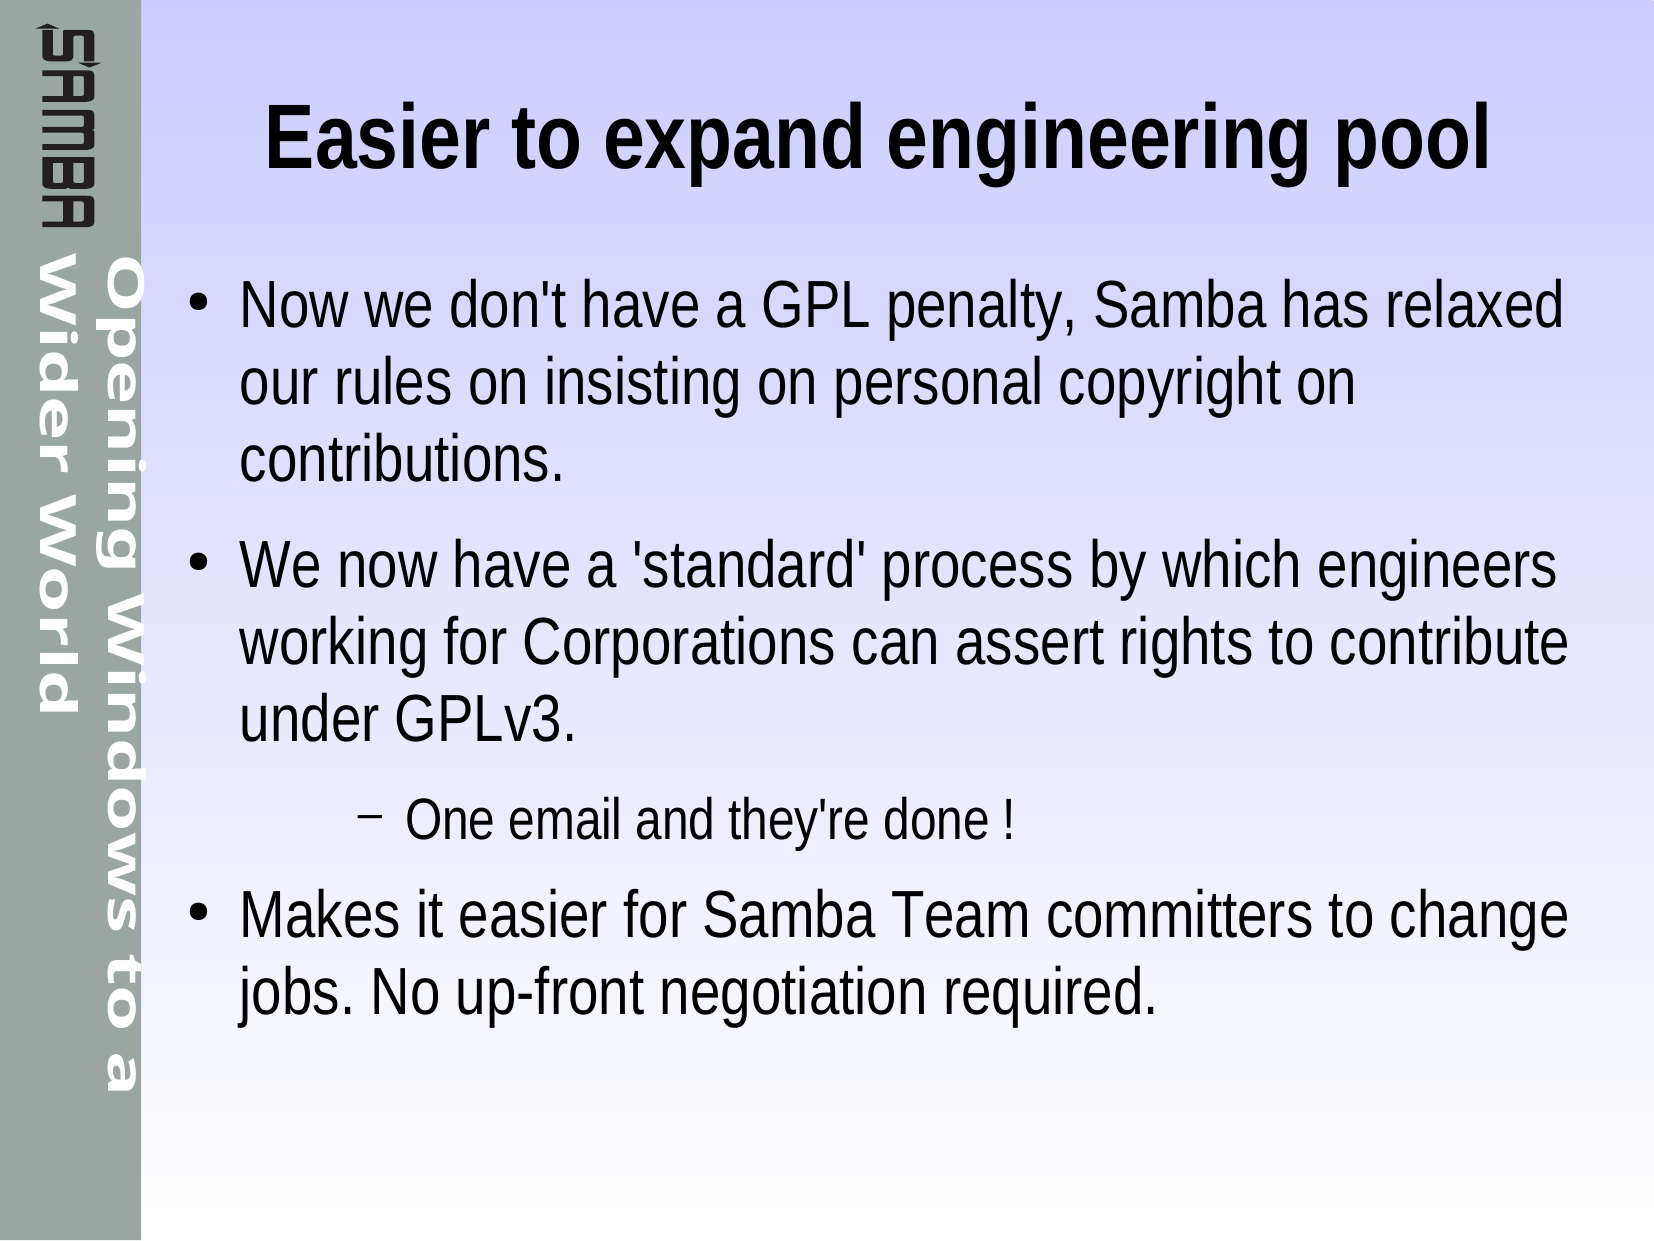

# Easier to expand engineering pool
Now we don't have a GPL penalty, Samba has relaxed our rules on insisting on personal copyright on contributions.
We now have a 'standard' process by which engineers working for Corporations can assert rights to contribute under GPLv3.
One email and they're done !
Makes it easier for Samba Team committers to change jobs. No up-front negotiation required.